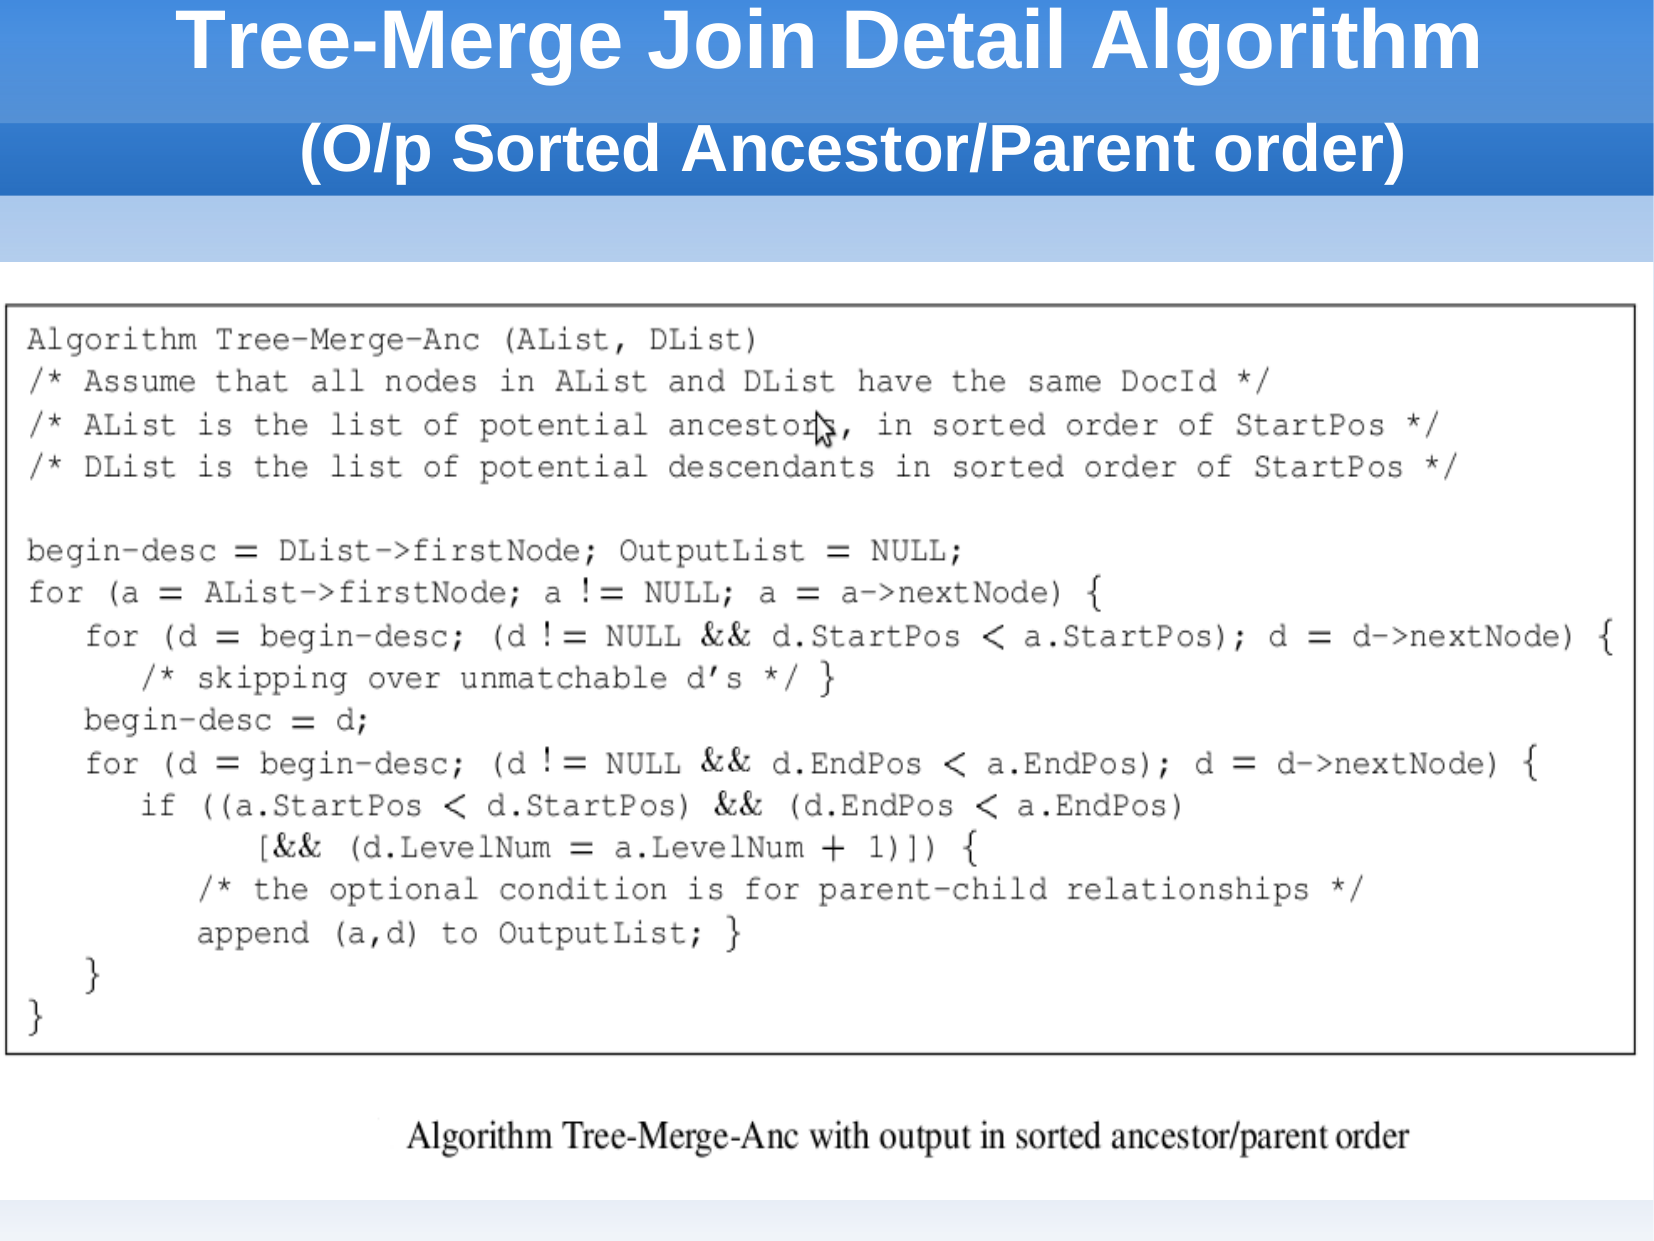

# Tree-Merge Join Detail Algorithm (O/p Sorted Ancestor/Parent order)‏